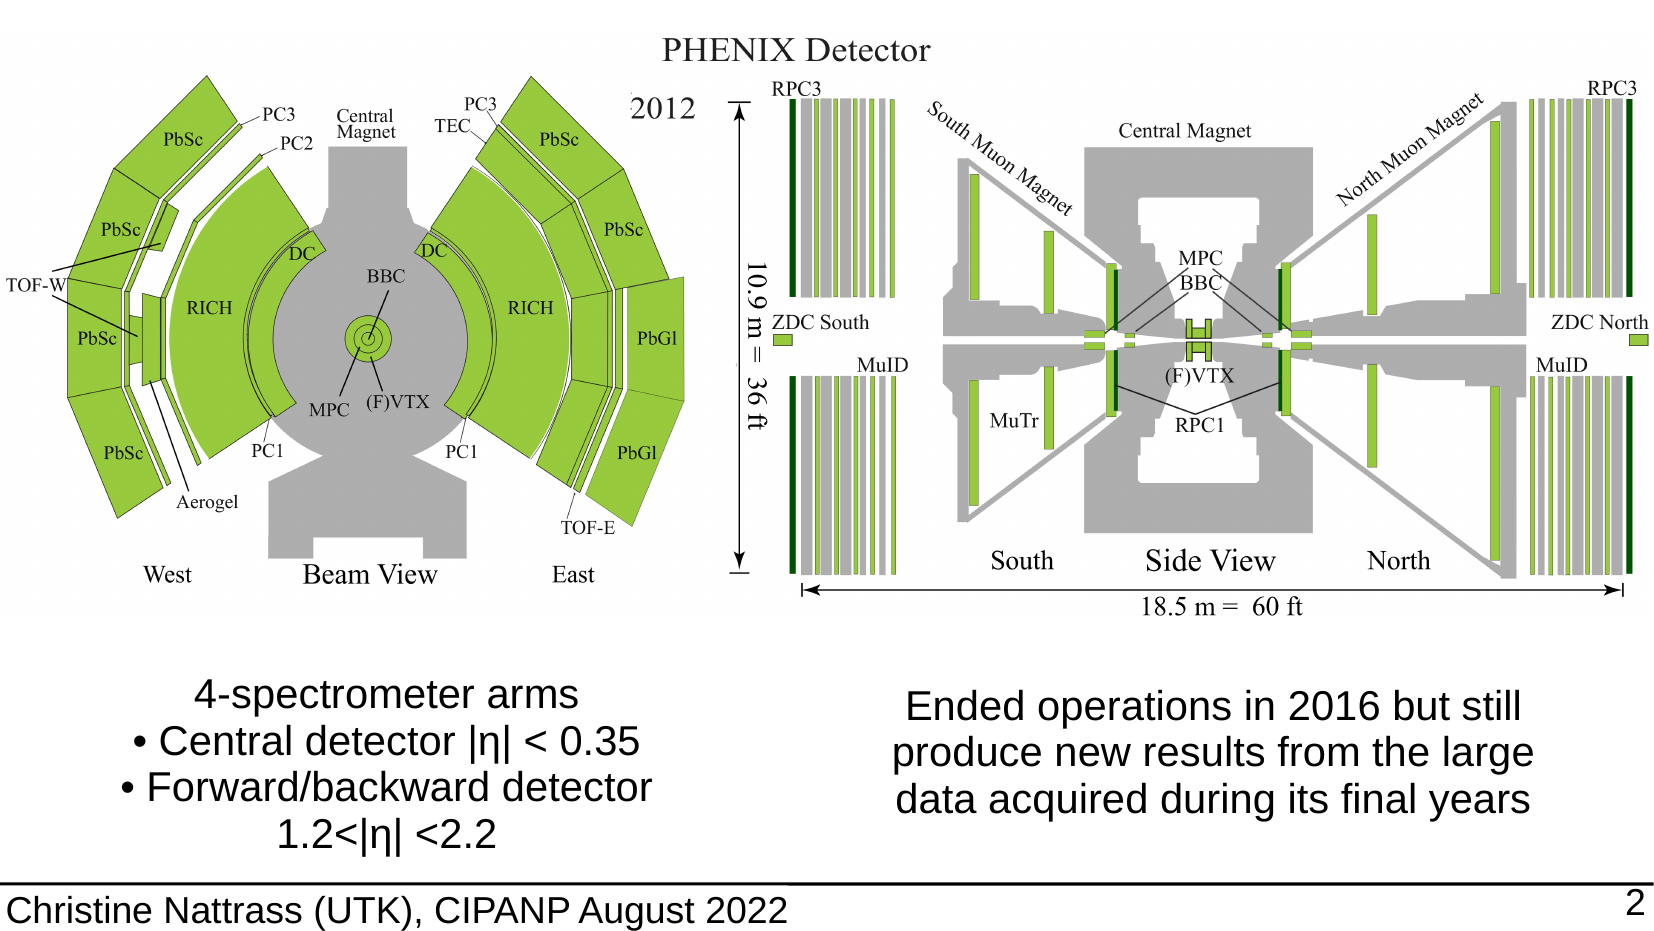

Ended operations in 2016 but still
produce new results from the large
data acquired during its final years
# 4-spectrometer arms
• Central detector |η| < 0.35
• Forward/backward detector
1.2<|η| <2.2